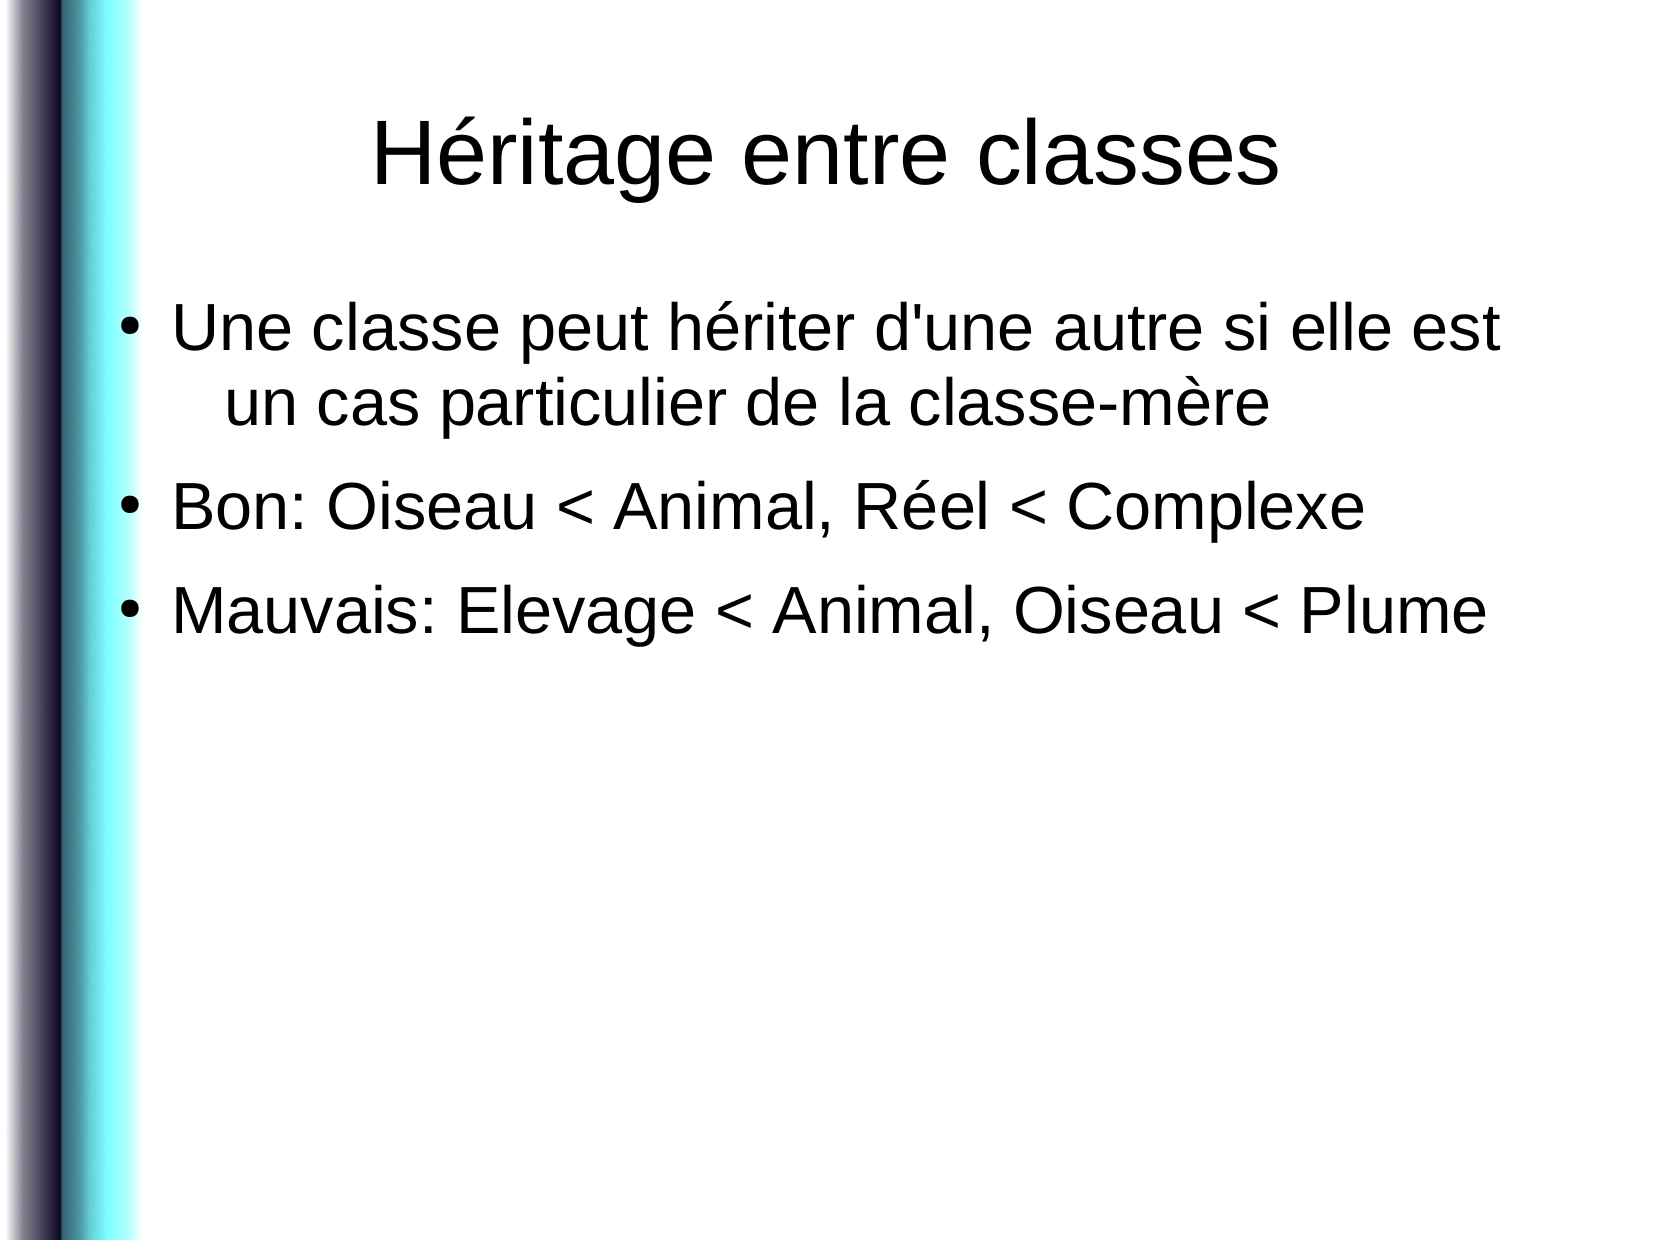

# Héritage entre classes
Une classe peut hériter d'une autre si elle est un cas particulier de la classe-mère
Bon: Oiseau < Animal, Réel < Complexe
Mauvais: Elevage < Animal, Oiseau < Plume